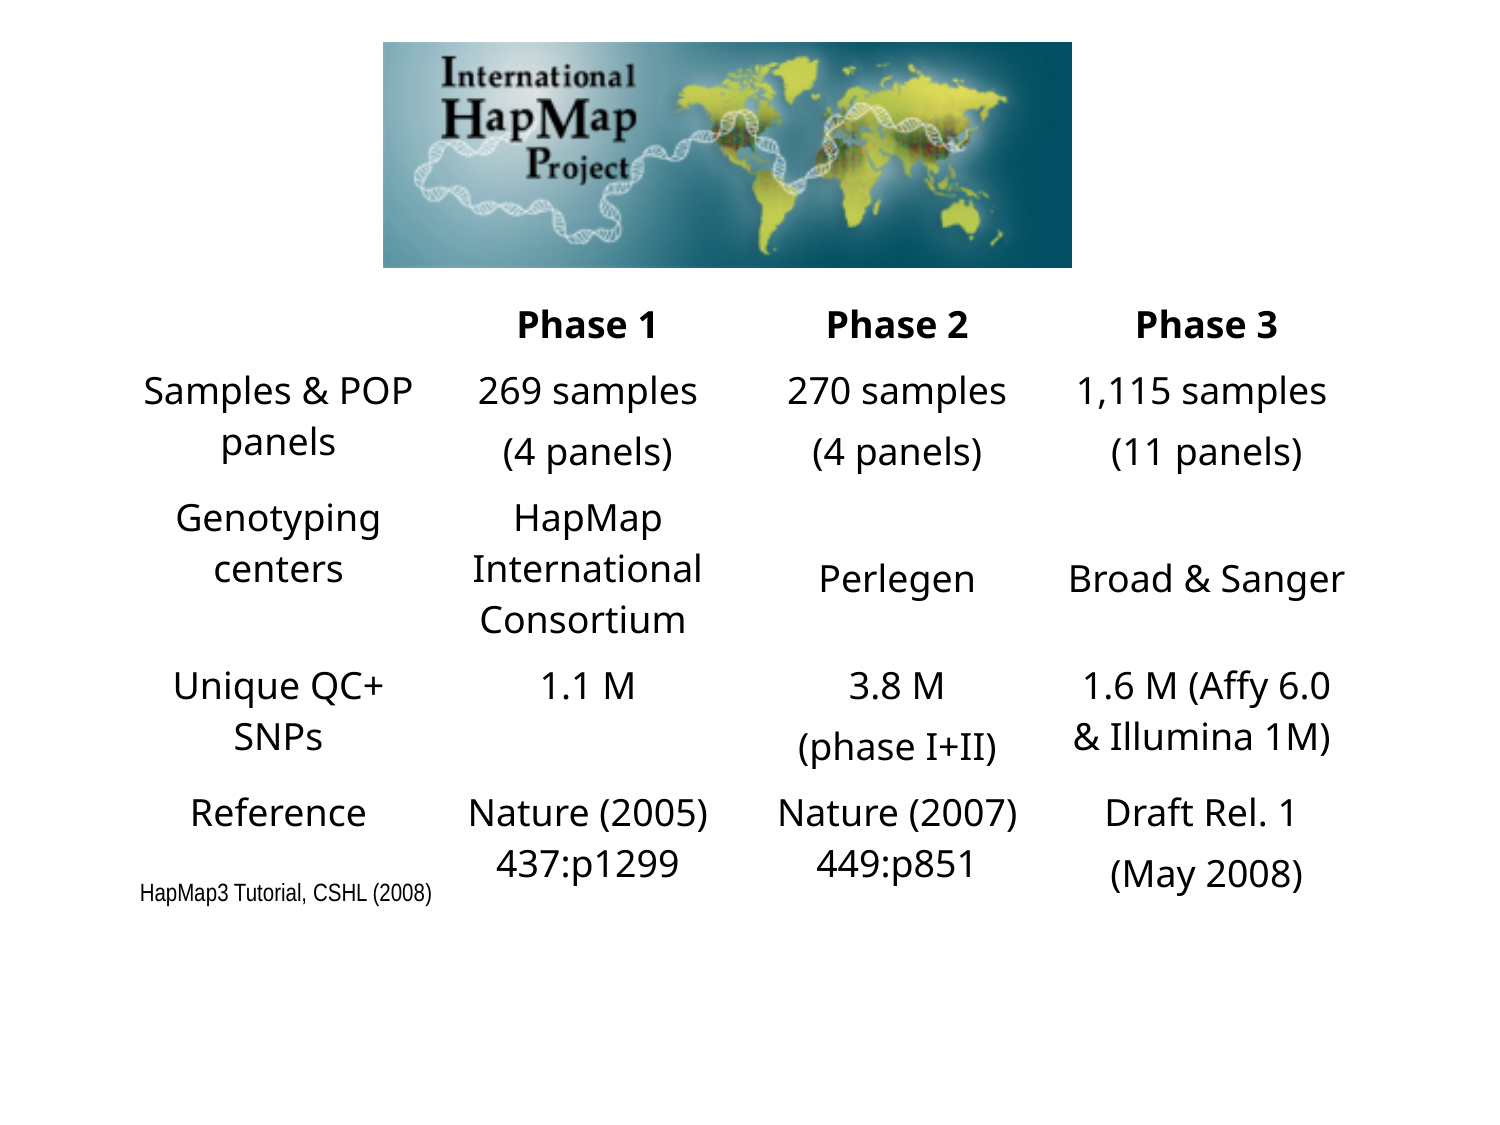

| | Phase 1 | Phase 2 | Phase 3 |
| --- | --- | --- | --- |
| Samples & POP panels | 269 samples (4 panels) | 270 samples (4 panels) | 1,115 samples (11 panels) |
| Genotyping centers | HapMap International Consortium | Perlegen | Broad & Sanger |
| Unique QC+ SNPs | 1.1 M | 3.8 M (phase I+II) | 1.6 M (Affy 6.0 & Illumina 1M) |
| Reference | Nature (2005) 437:p1299 | Nature (2007) 449:p851 | Draft Rel. 1 (May 2008) |
HapMap3 Tutorial, CSHL (2008)